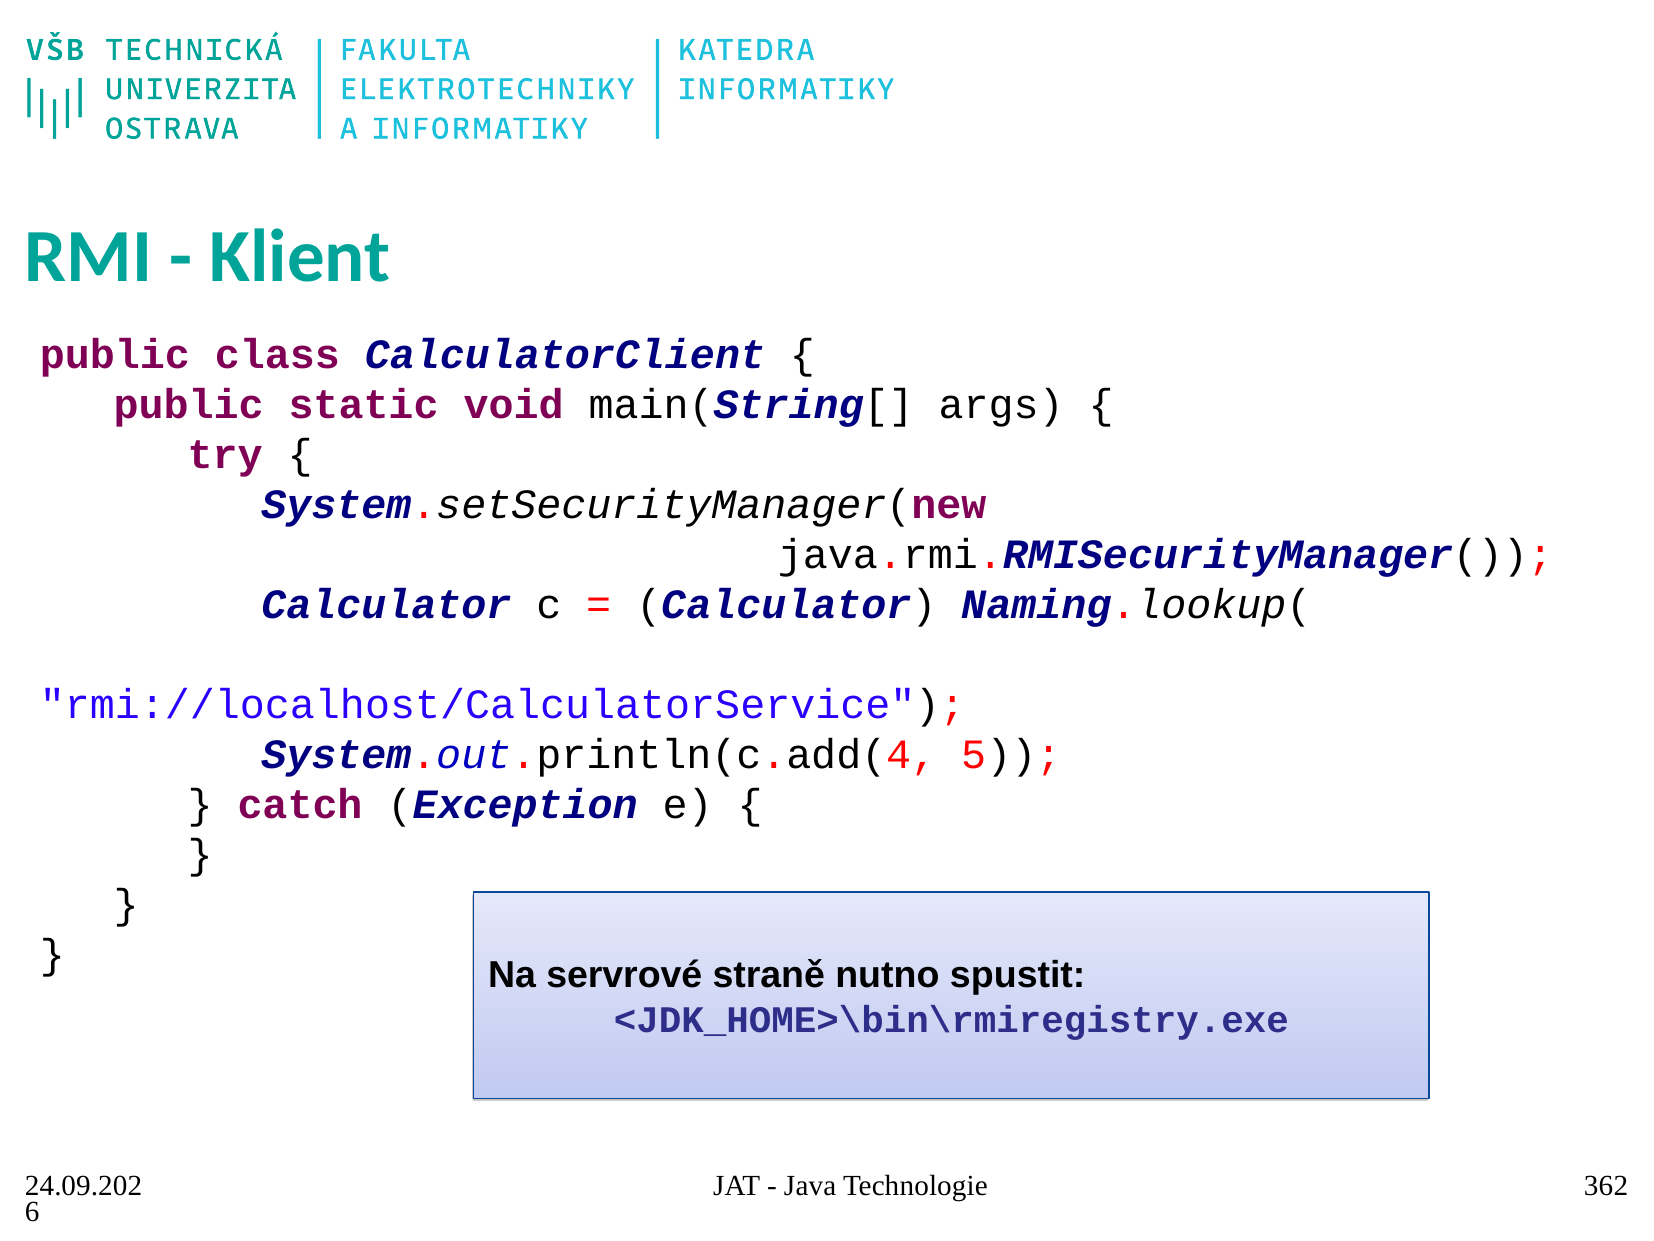

RMI - Klient
# public class CalculatorClient {
	public static void main(String[] args) {
		try {
			System.setSecurityManager(new
										java.rmi.RMISecurityManager());
			Calculator c = (Calculator) Naming.lookup(
										"rmi://localhost/CalculatorService");
			System.out.println(c.add(4, 5));
		} catch (Exception e) {
		}
	}
}
Na servrové straně nutno spustit:
<JDK_HOME>\bin\rmiregistry.exe
JAT - Java Technologie
362